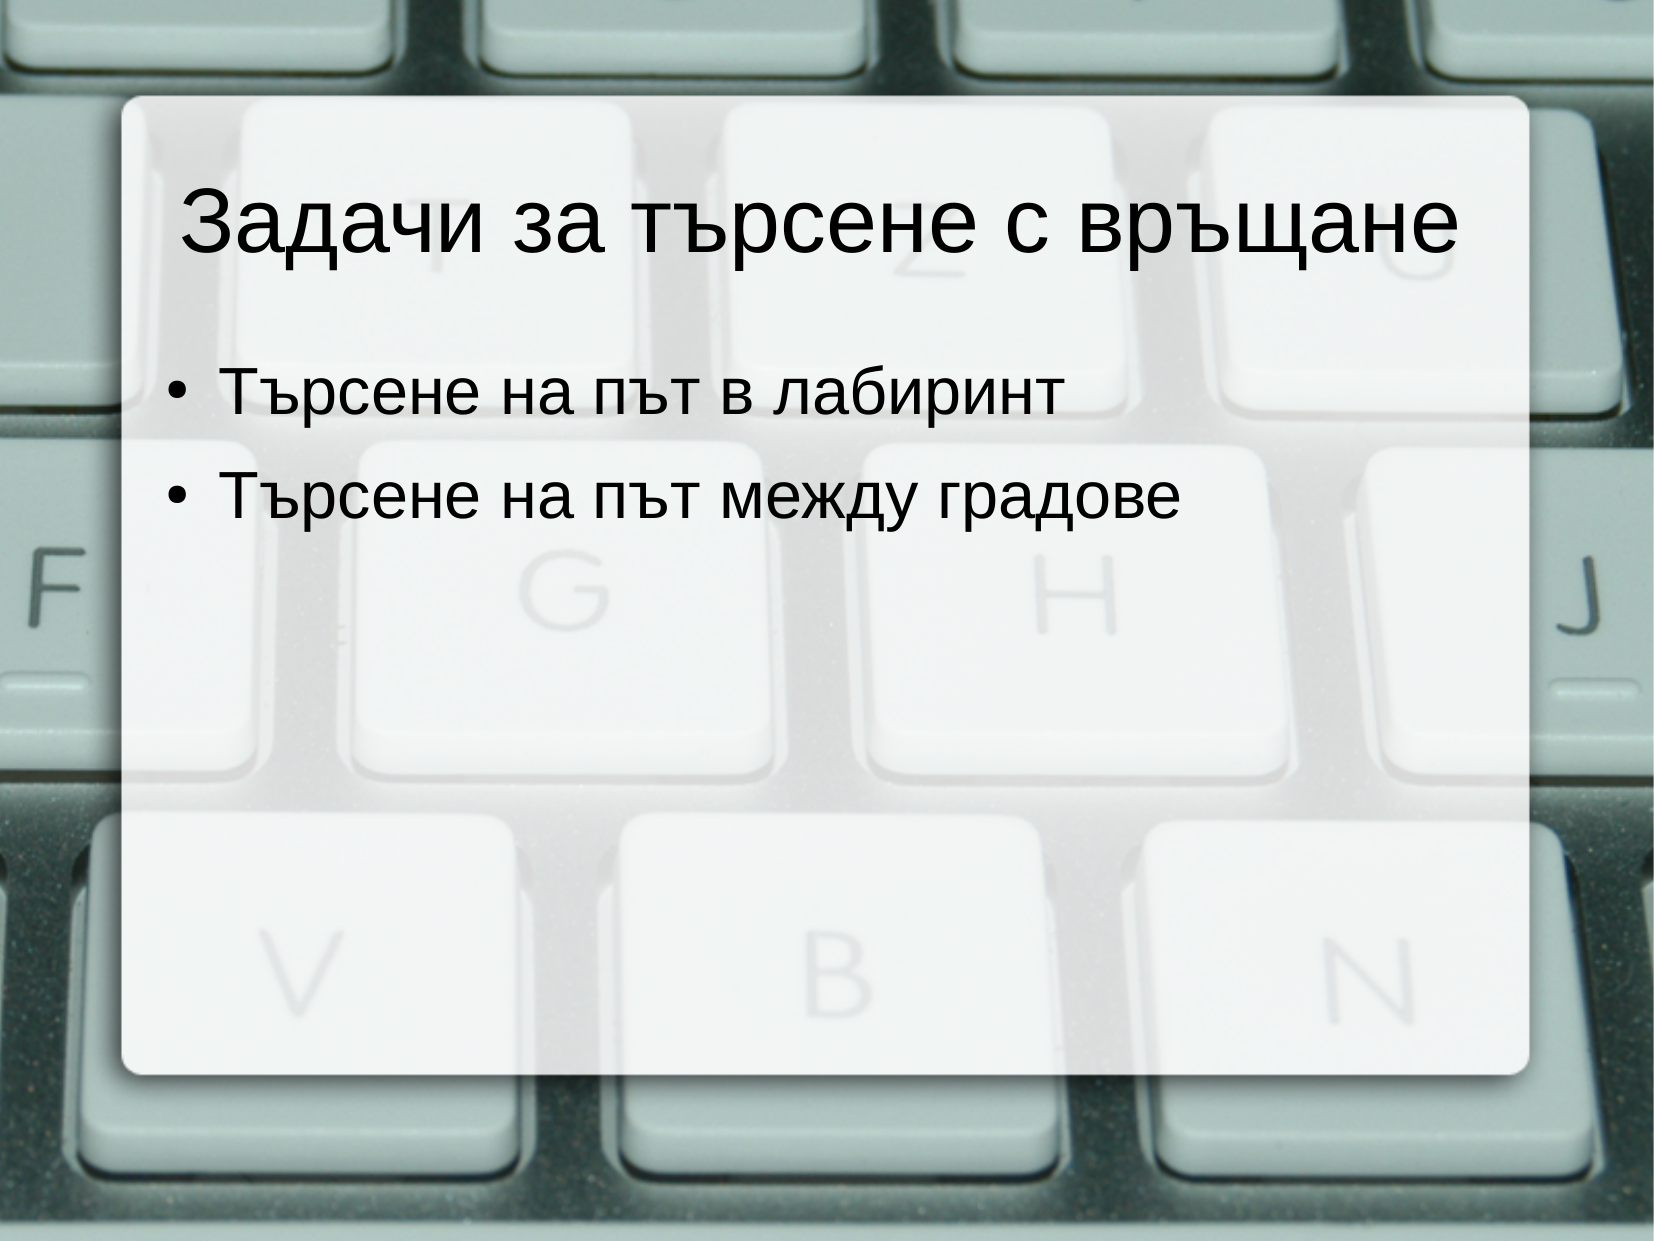

# Задачи за търсене с връщане
Търсене на път в лабиринт
Търсене на път между градове